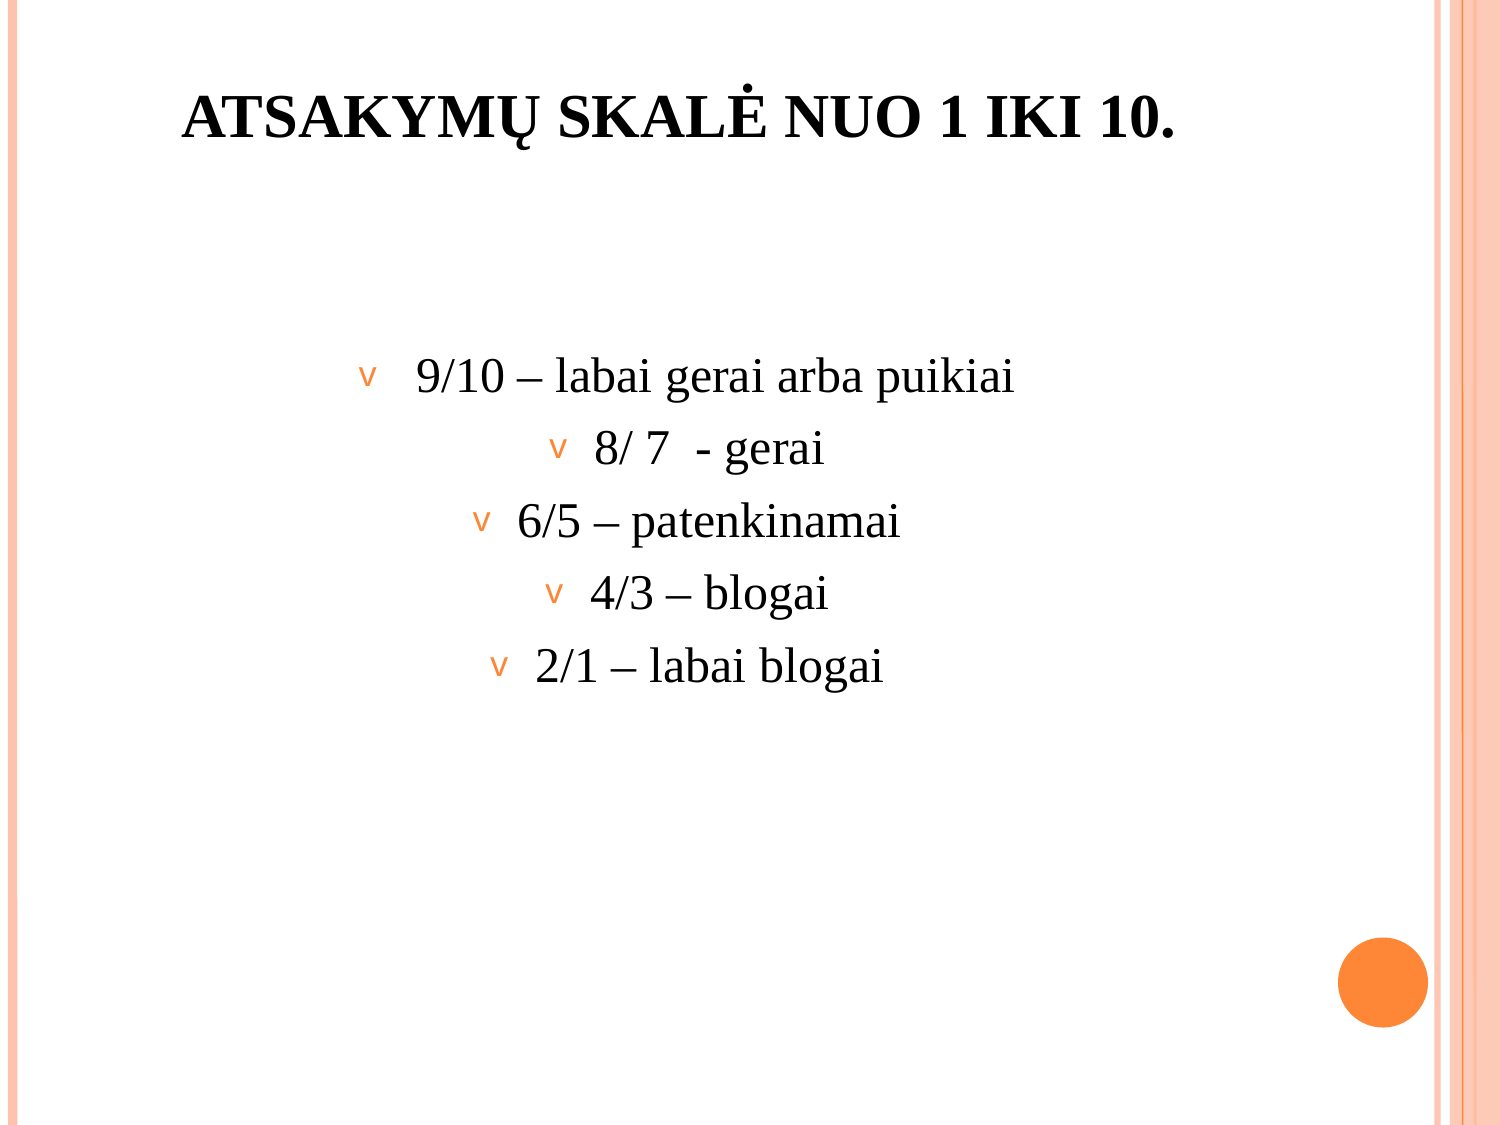

# Atsakymų skalė nuo 1 iki 10.
 9/10 – labai gerai arba puikiai
8/ 7 - gerai
6/5 – patenkinamai
4/3 – blogai
2/1 – labai blogai